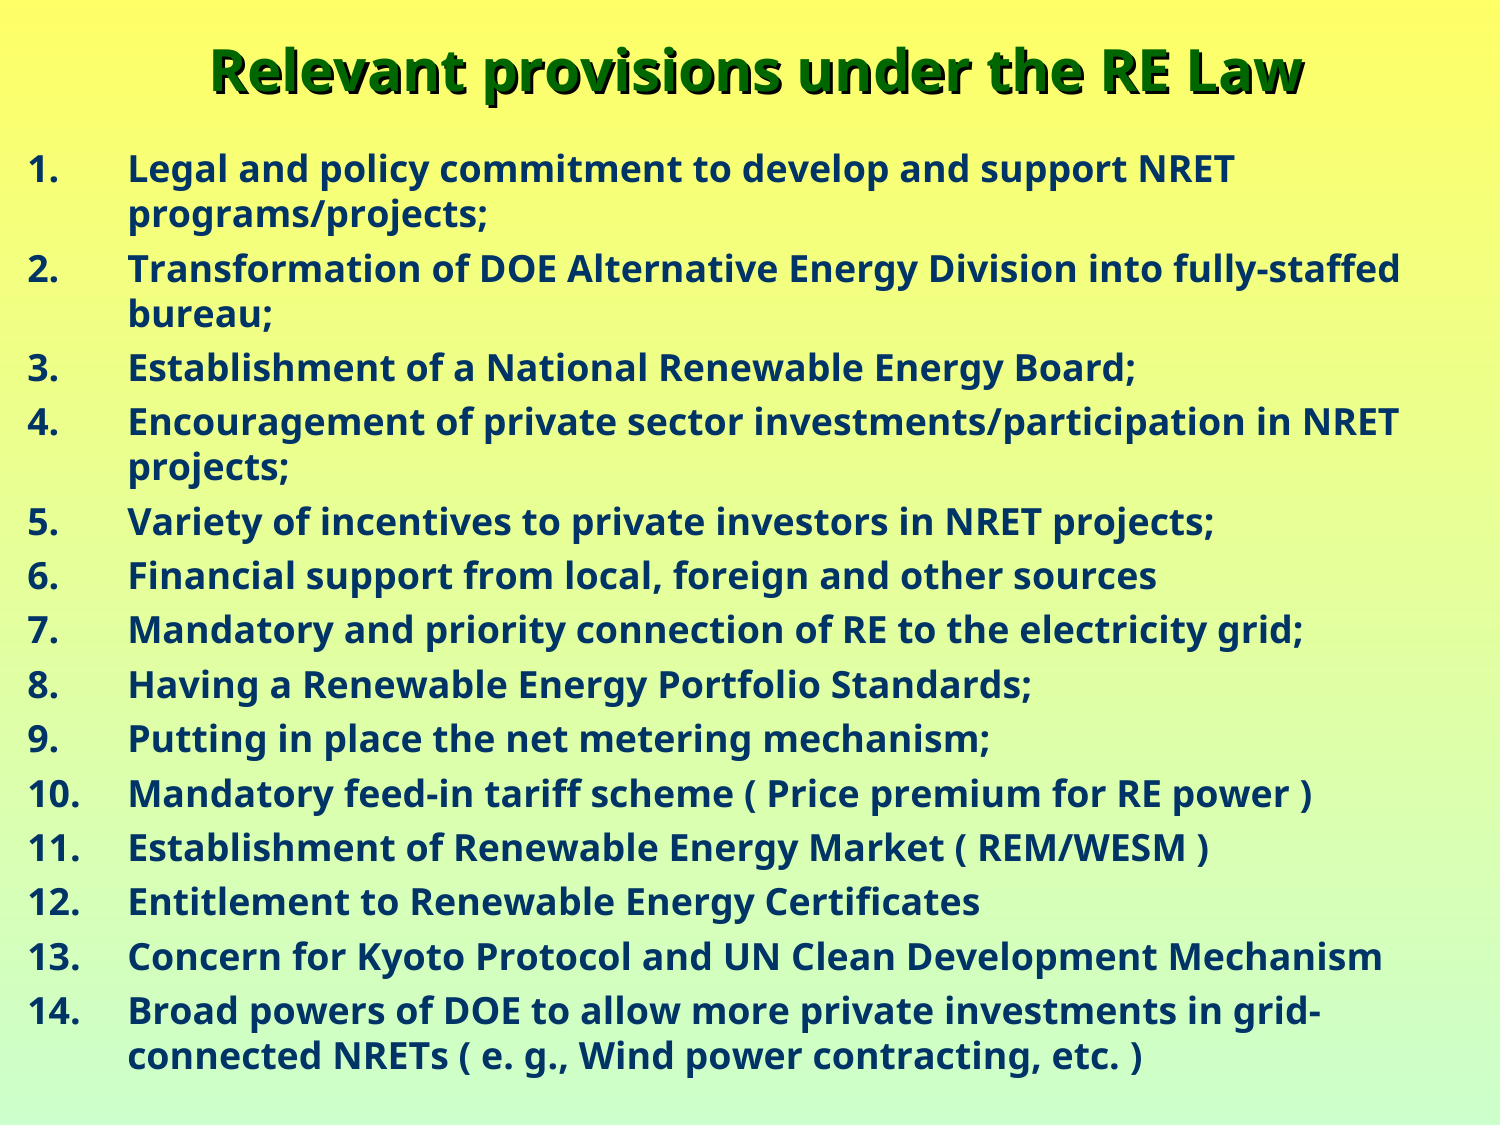

# Relevant provisions under the RE Law
Legal and policy commitment to develop and support NRET programs/projects;
Transformation of DOE Alternative Energy Division into fully-staffed bureau;
Establishment of a National Renewable Energy Board;
Encouragement of private sector investments/participation in NRET projects;
Variety of incentives to private investors in NRET projects;
Financial support from local, foreign and other sources
Mandatory and priority connection of RE to the electricity grid;
Having a Renewable Energy Portfolio Standards;
Putting in place the net metering mechanism;
Mandatory feed-in tariff scheme ( Price premium for RE power )
Establishment of Renewable Energy Market ( REM/WESM )
Entitlement to Renewable Energy Certificates
Concern for Kyoto Protocol and UN Clean Development Mechanism
Broad powers of DOE to allow more private investments in grid-connected NRETs ( e. g., Wind power contracting, etc. )